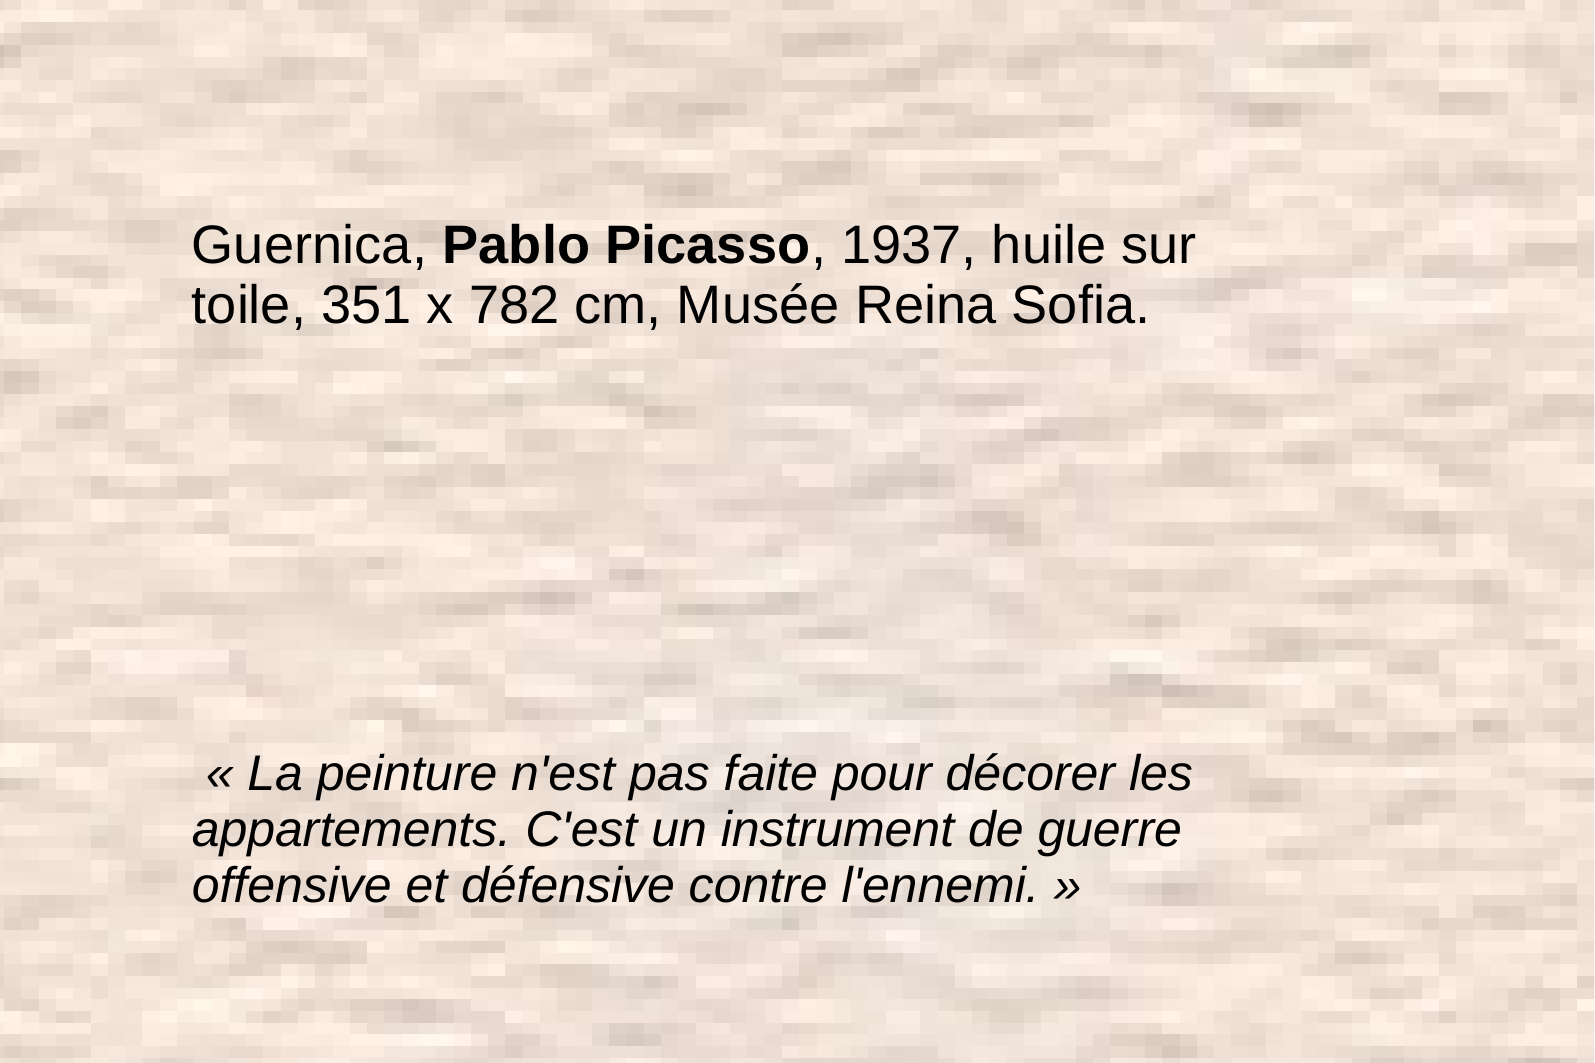

#
Guernica, Pablo Picasso, 1937, huile sur toile, 351 x 782 cm, Musée Reina Sofia.
 « La peinture n'est pas faite pour décorer les appartements. C'est un instrument de guerre offensive et défensive contre l'ennemi. »